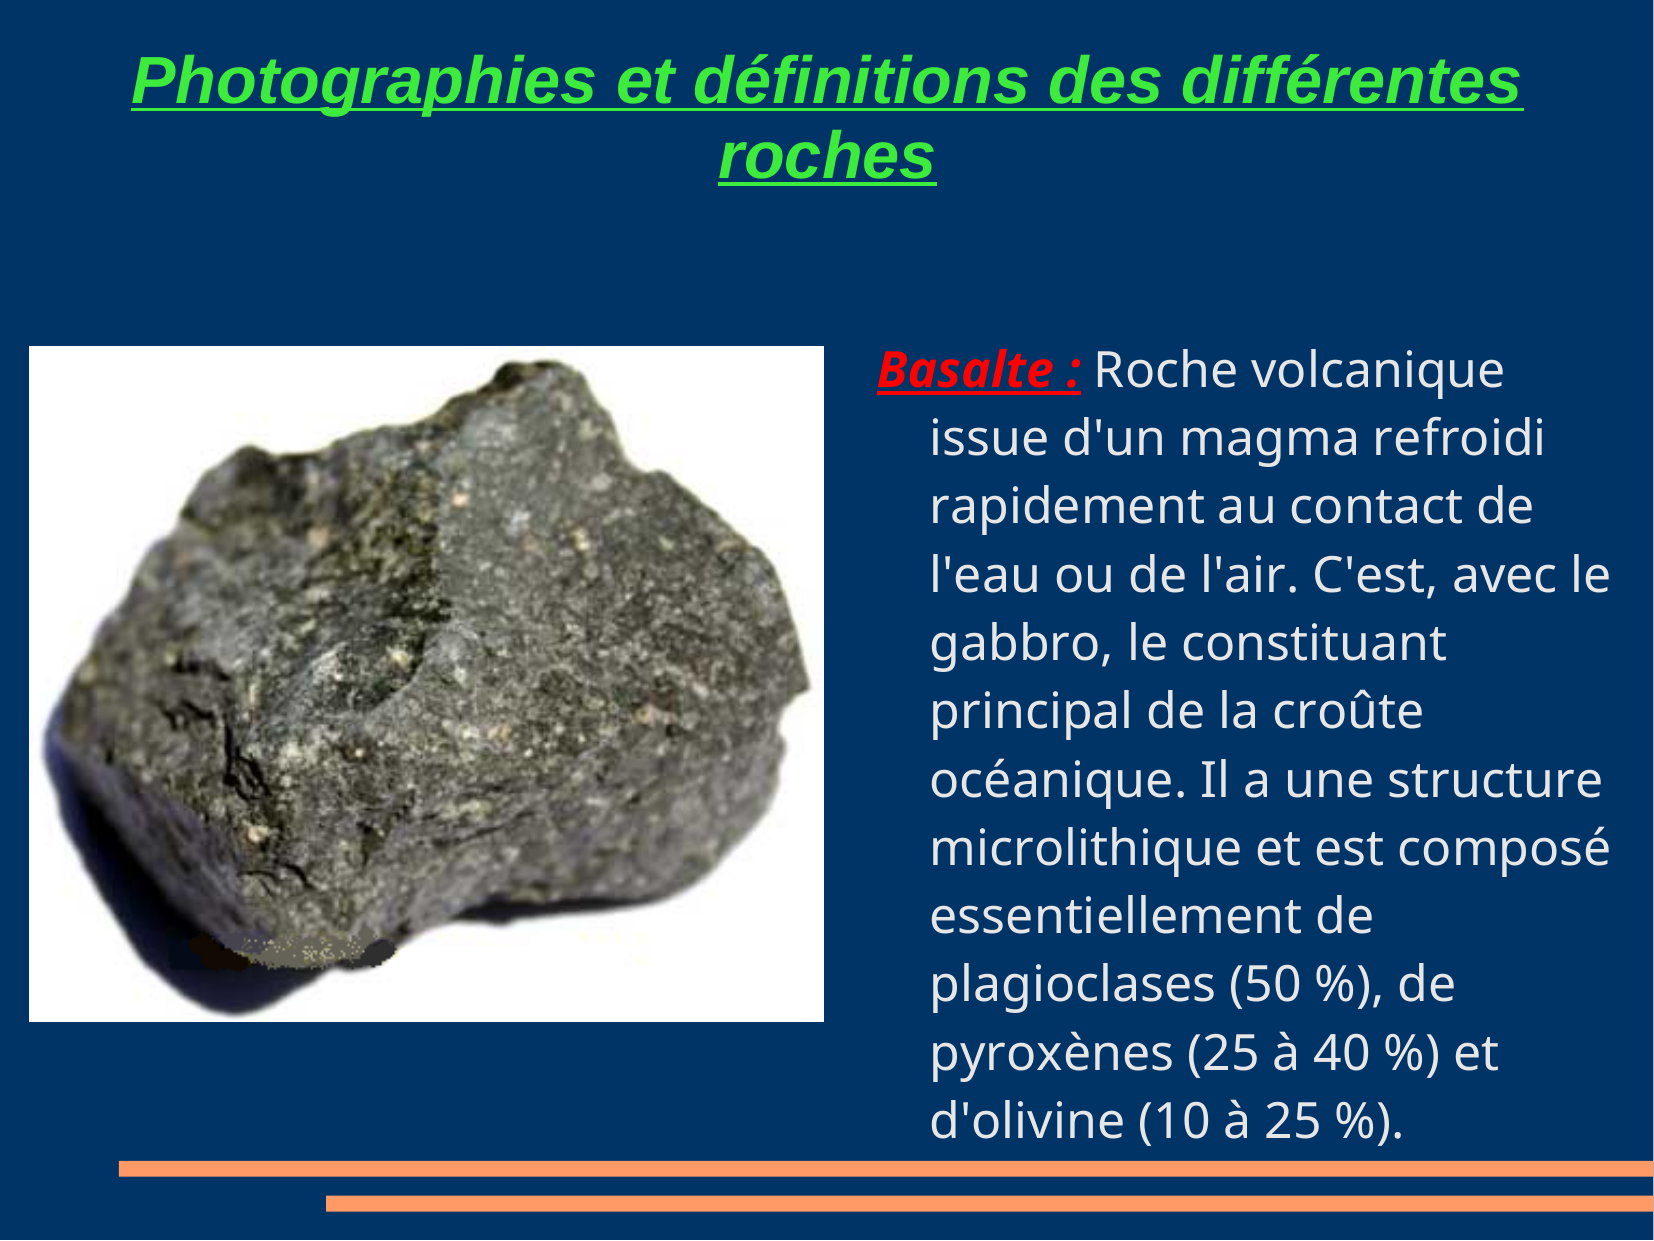

# Photographies et définitions des différentes roches
Basalte : Roche volcanique issue d'un magma refroidi rapidement au contact de l'eau ou de l'air. C'est, avec le gabbro, le constituant principal de la croûte océanique. Il a une structure microlithique et est composé essentiellement de plagioclases (50 %), de pyroxènes (25 à 40 %) et d'olivine (10 à 25 %).